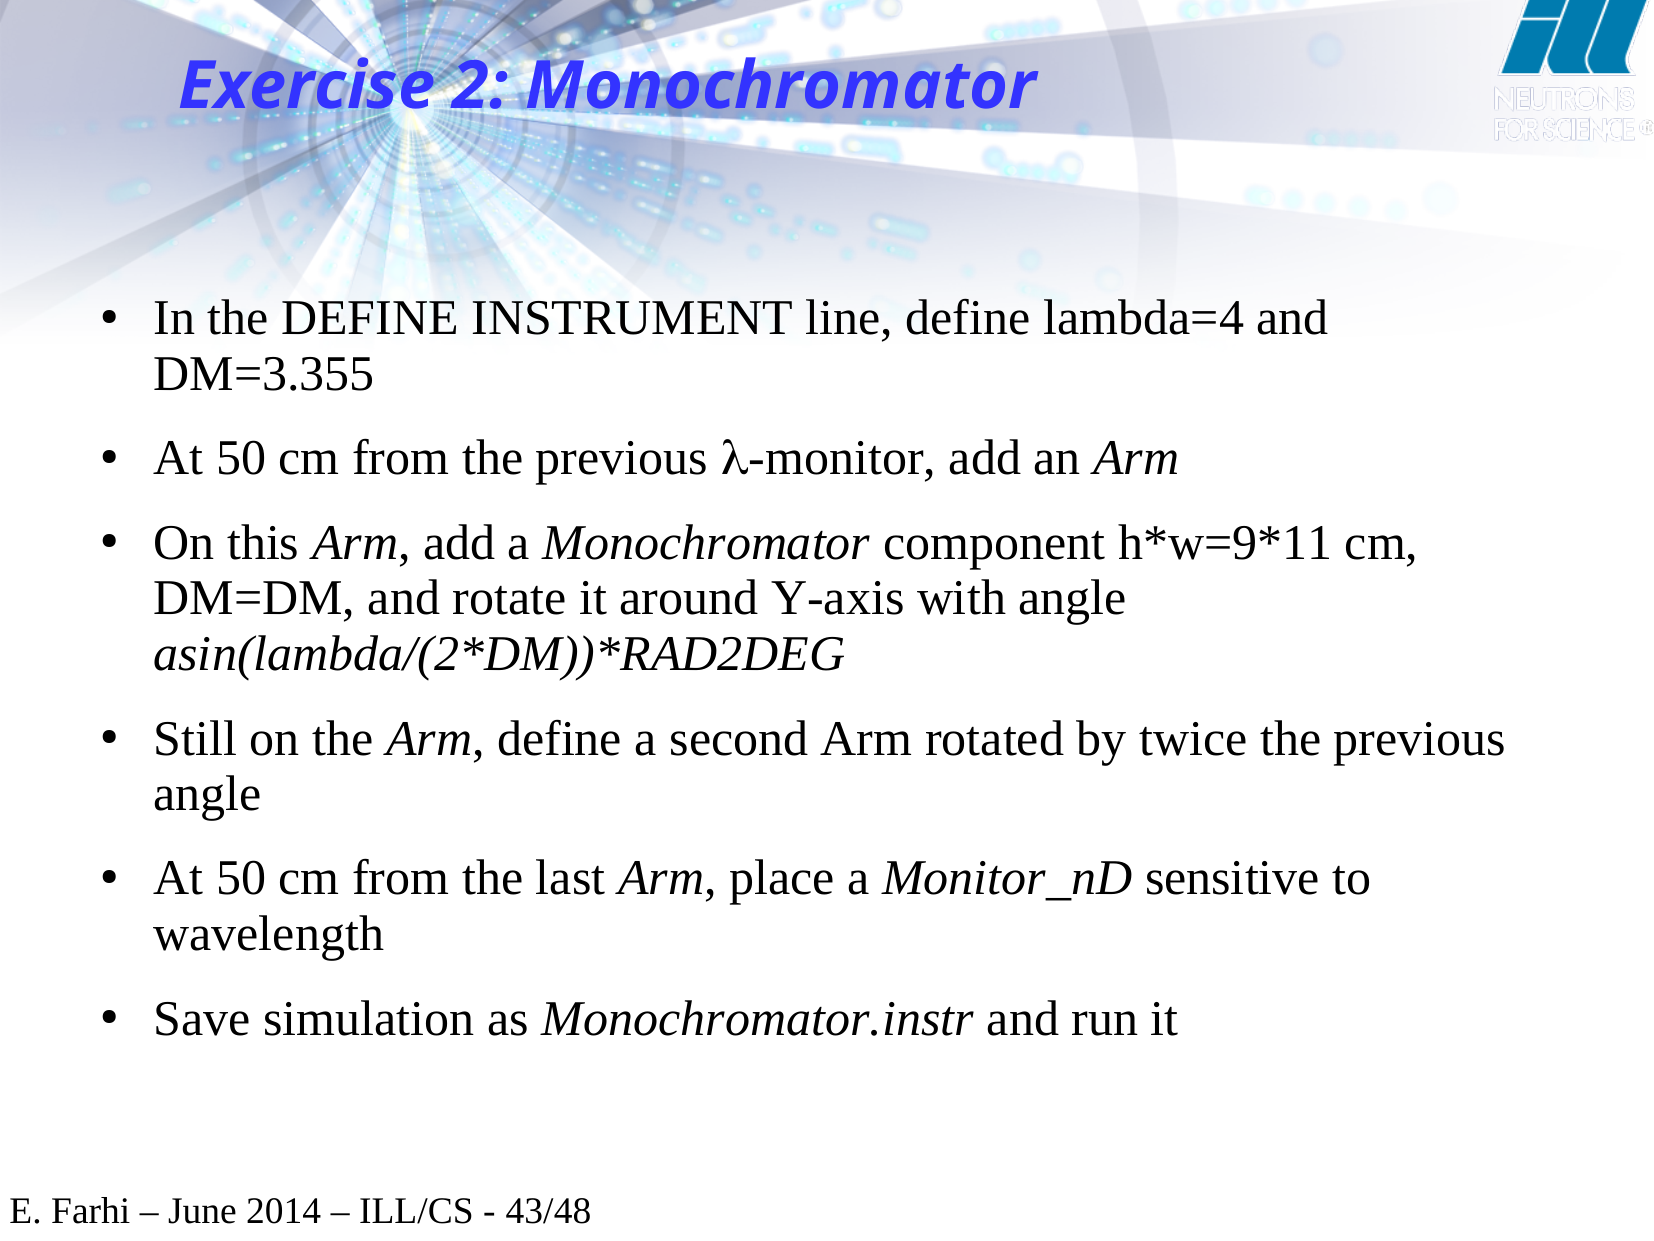

Exercise 2: Monochromator
#
In the DEFINE INSTRUMENT line, define lambda=4 and DM=3.355
At 50 cm from the previous l-monitor, add an Arm
On this Arm, add a Monochromator component h*w=9*11 cm, DM=DM, and rotate it around Y-axis with angle asin(lambda/(2*DM))*RAD2DEG
Still on the Arm, define a second Arm rotated by twice the previous angle
At 50 cm from the last Arm, place a Monitor_nD sensitive to wavelength
Save simulation as Monochromator.instr and run it